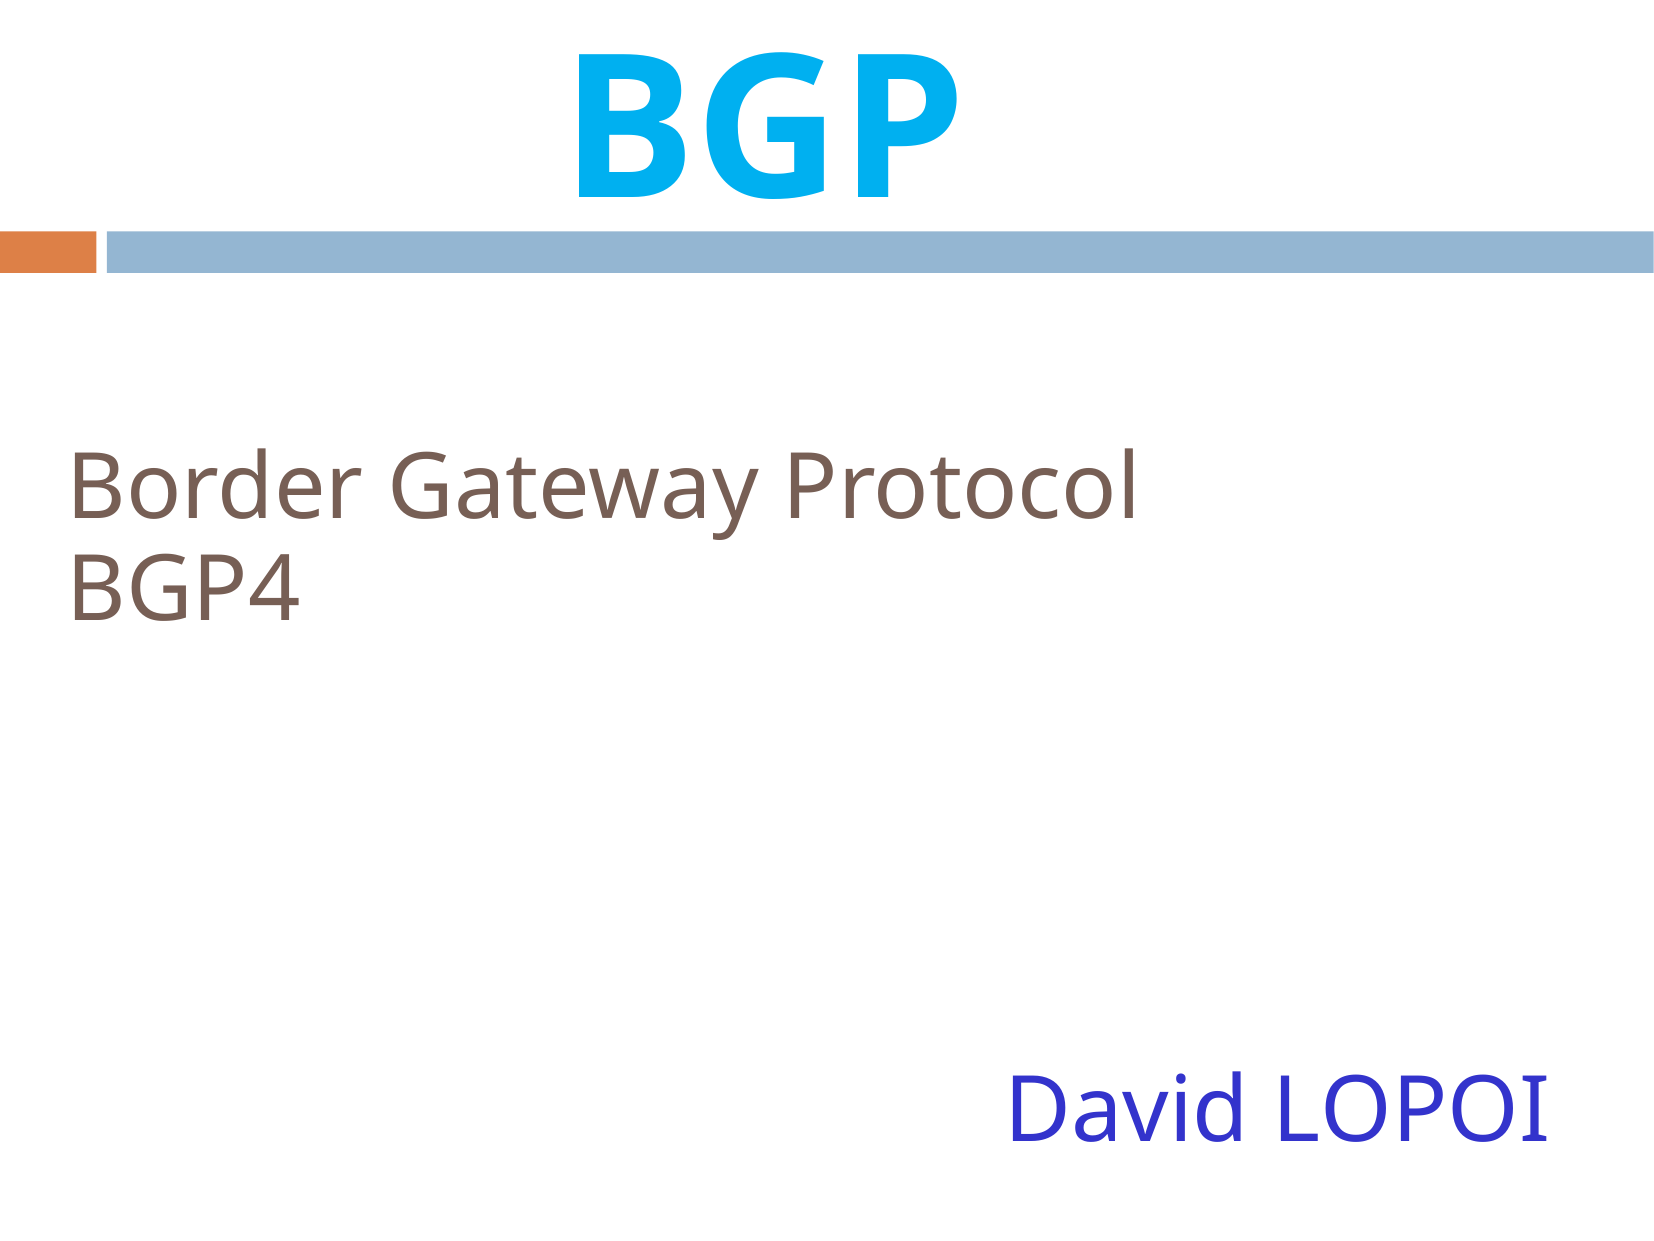

BGP
# Border Gateway Protocol BGP4
David LOPOI